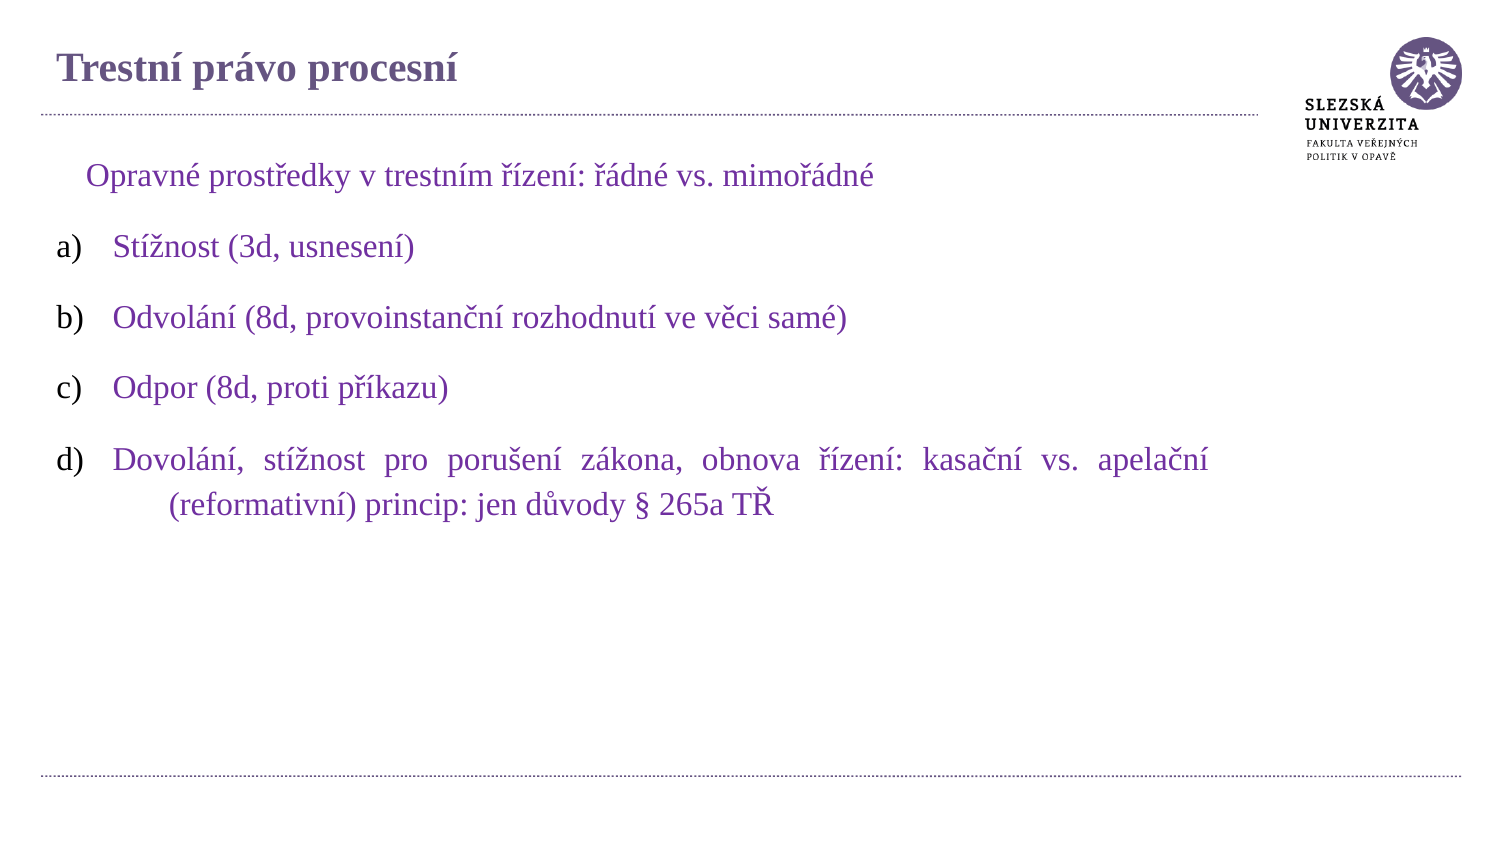

# Trestní právo procesní
Opravné prostředky v trestním řízení: řádné vs. mimořádné
Stížnost (3d, usnesení)
Odvolání (8d, provoinstanční rozhodnutí ve věci samé)
Odpor (8d, proti příkazu)
Dovolání, stížnost pro porušení zákona, obnova řízení: kasační vs. apelační (reformativní) princip: jen důvody § 265a TŘ